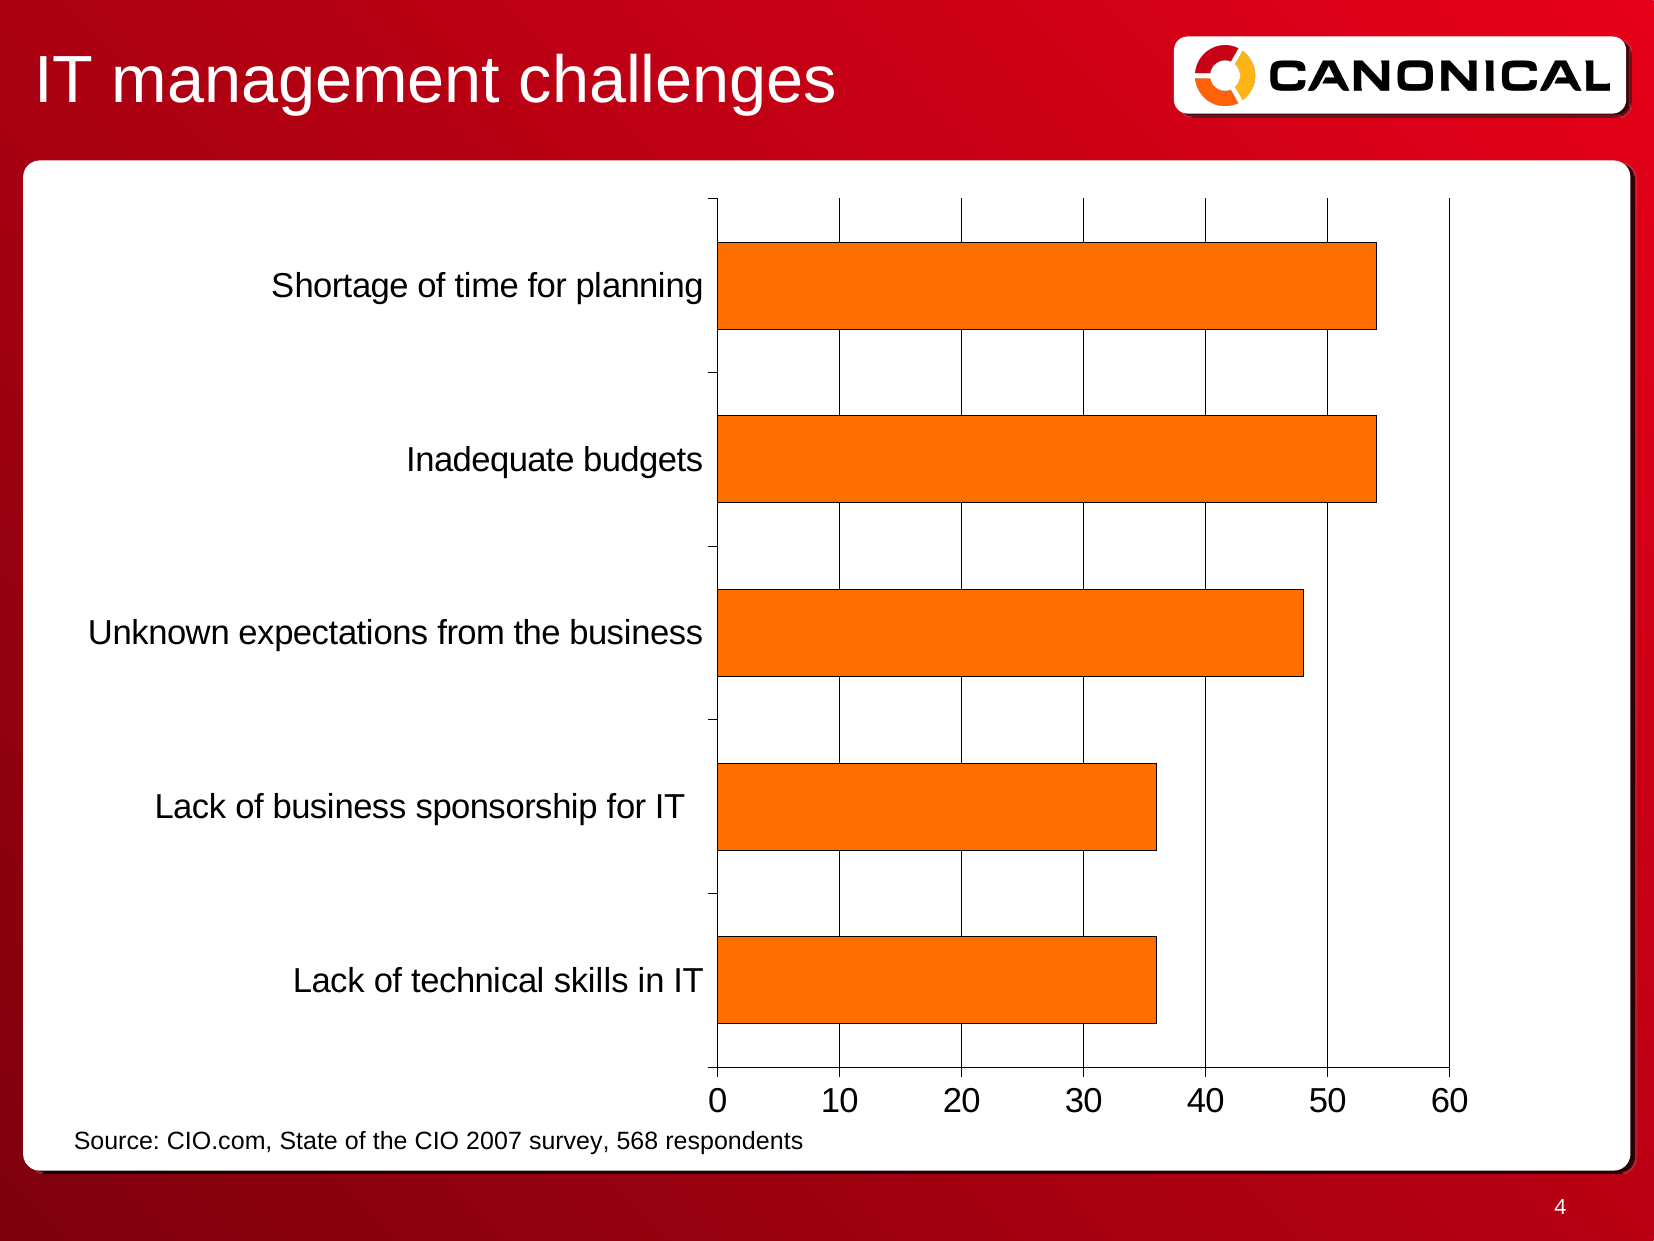

# IT management challenges
### Chart
| Category | Column 1 |
|---|---|
| Shortage of time for planning | 54.0 |
| Inadequate budgets | 54.0 |
| Unknown expectations from the business | 48.0 |
| Lack of business sponsorship for IT | 36.0 |
| Lack of technical skills in IT | 36.0 |Source: CIO.com, State of the CIO 2007 survey, 568 respondents
4